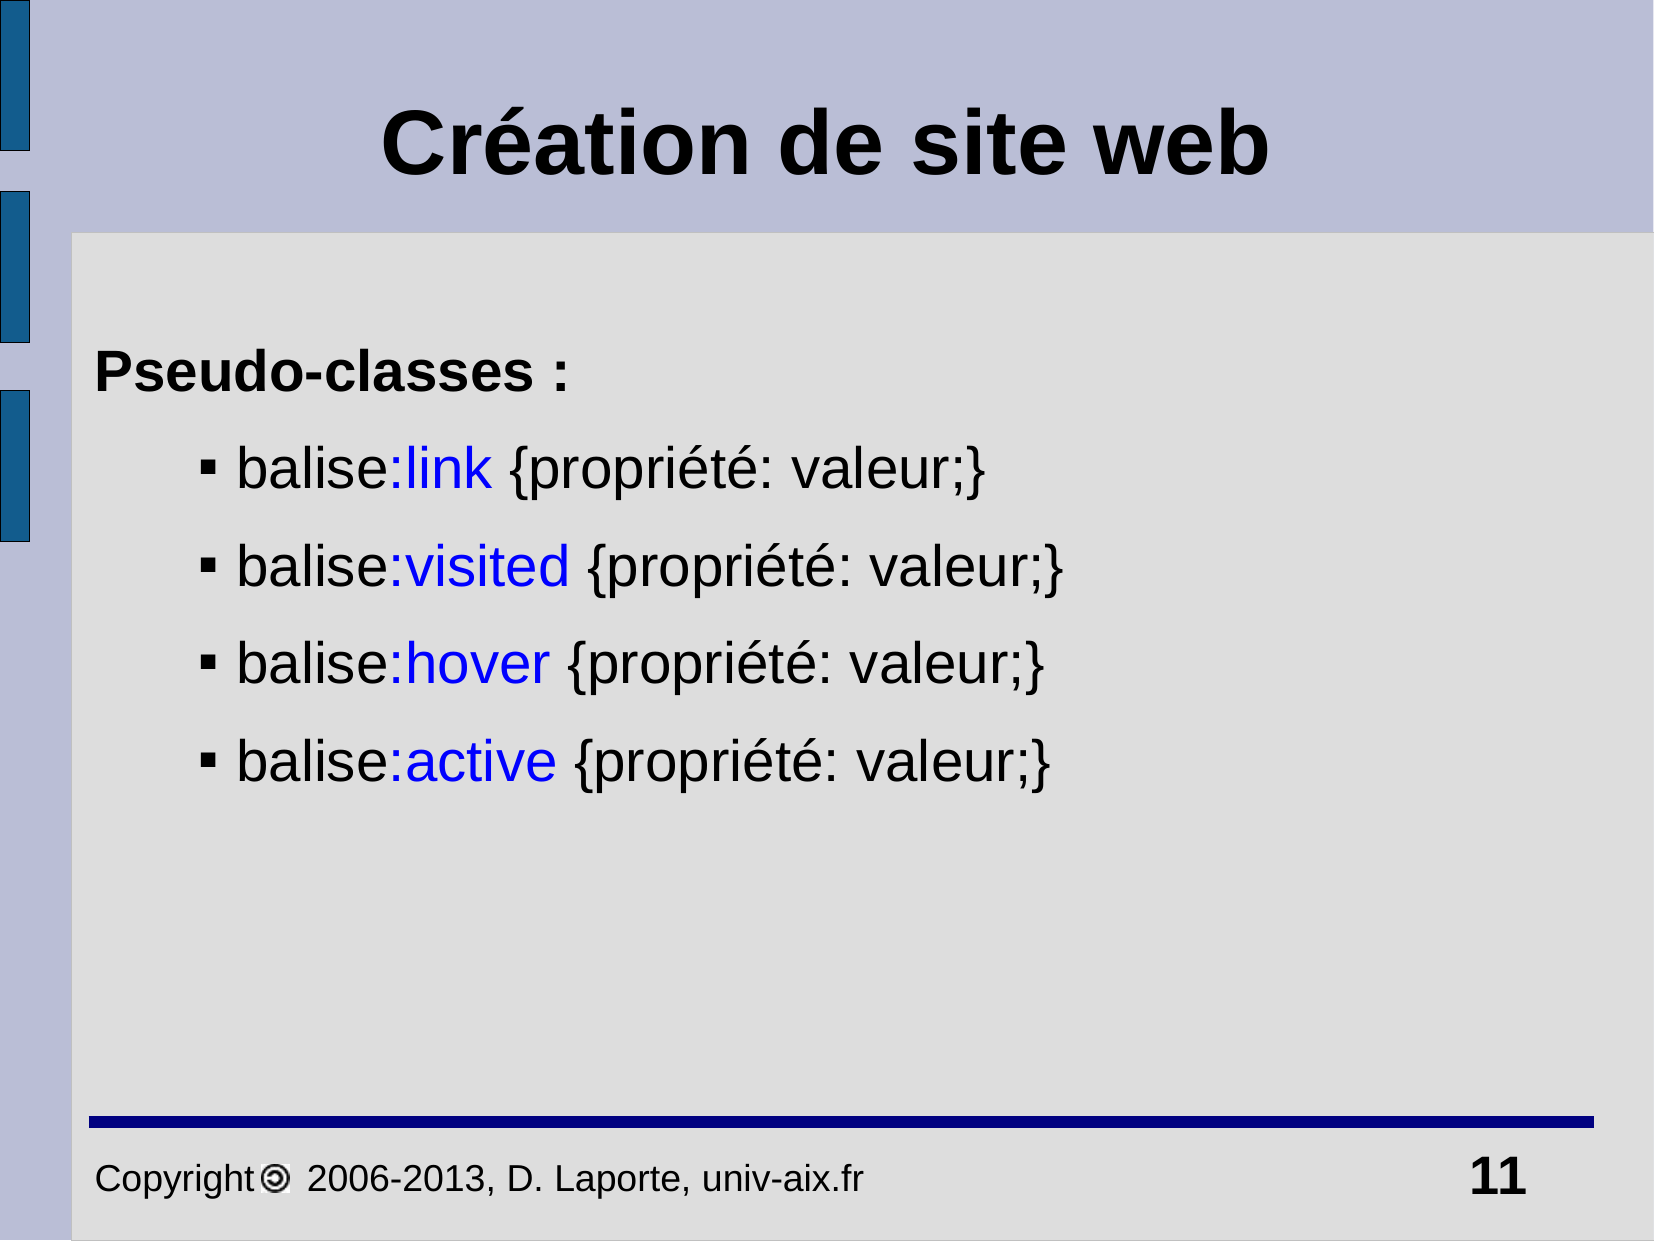

Pseudo-classes :
balise:link {propriété: valeur;}
balise:visited {propriété: valeur;}
balise:hover {propriété: valeur;}
balise:active {propriété: valeur;}